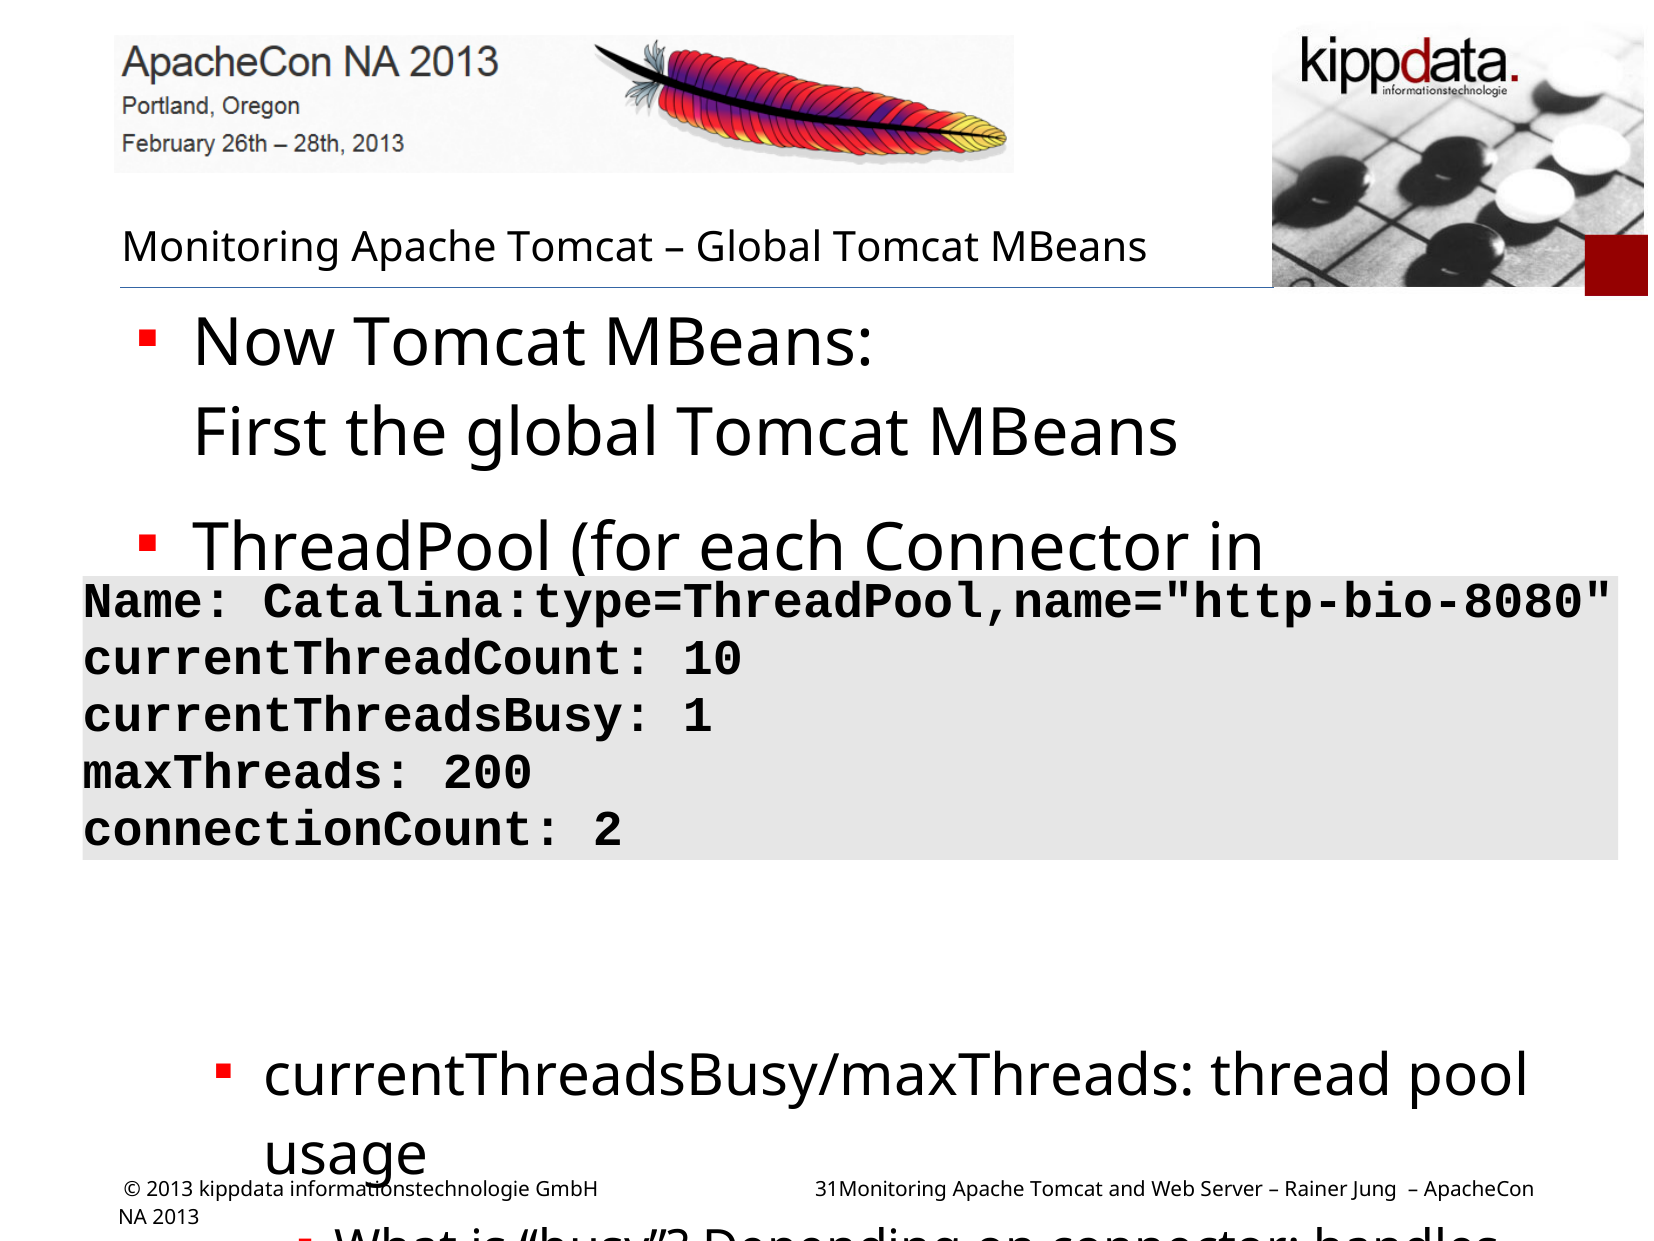

# Monitoring Apache Tomcat – Global Tomcat MBeans
Now Tomcat MBeans:
First the global Tomcat MBeans
ThreadPool (for each Connector in server.xml)
currentThreadsBusy/maxThreads: thread pool usage
What is “busy”? Depending on connector: handles a connection (BIO) or handles a request (NIO and APR)
connectionCount: off by 1, useful when using NIO or APR
Name: Catalina:type=ThreadPool,name="http-bio-8080"
currentThreadCount: 10
currentThreadsBusy: 1
maxThreads: 200
connectionCount: 2